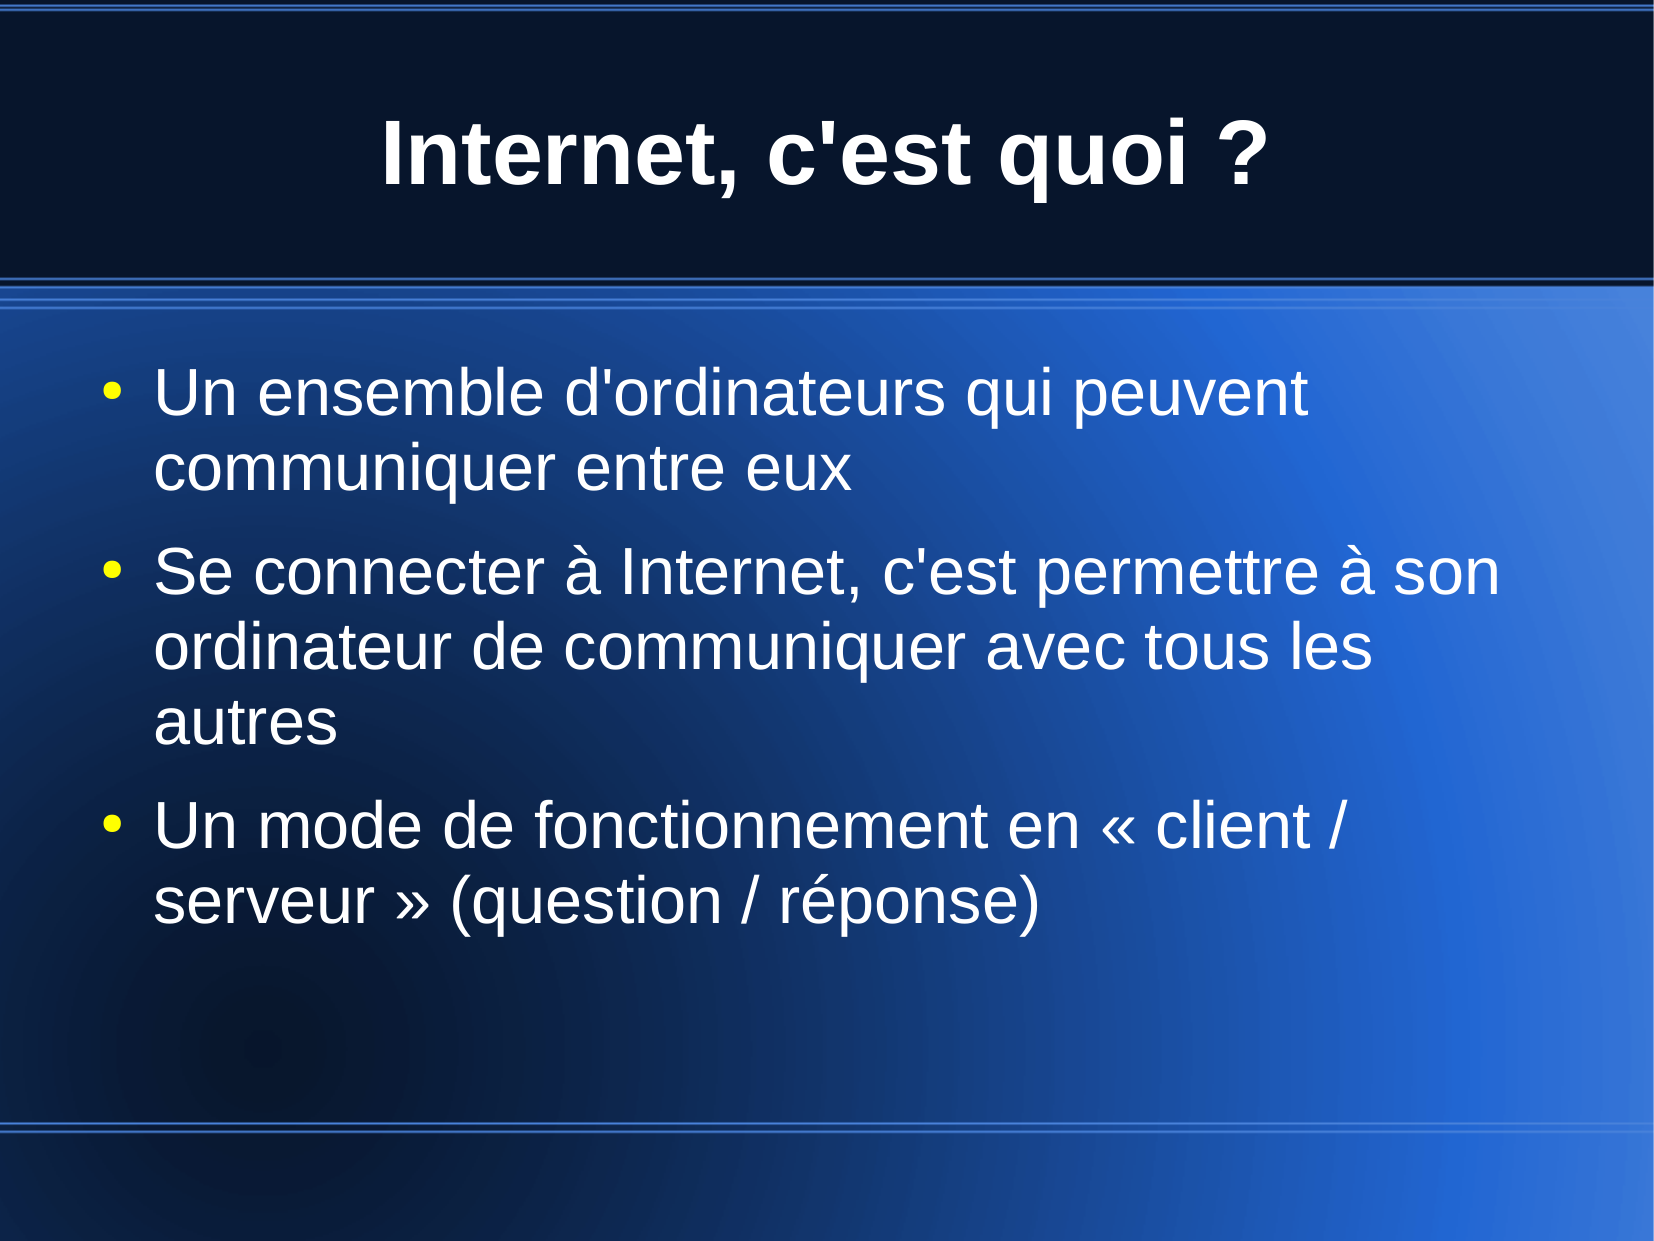

# Internet, c'est quoi ?
Un ensemble d'ordinateurs qui peuvent communiquer entre eux
Se connecter à Internet, c'est permettre à son ordinateur de communiquer avec tous les autres
Un mode de fonctionnement en « client / serveur » (question / réponse)